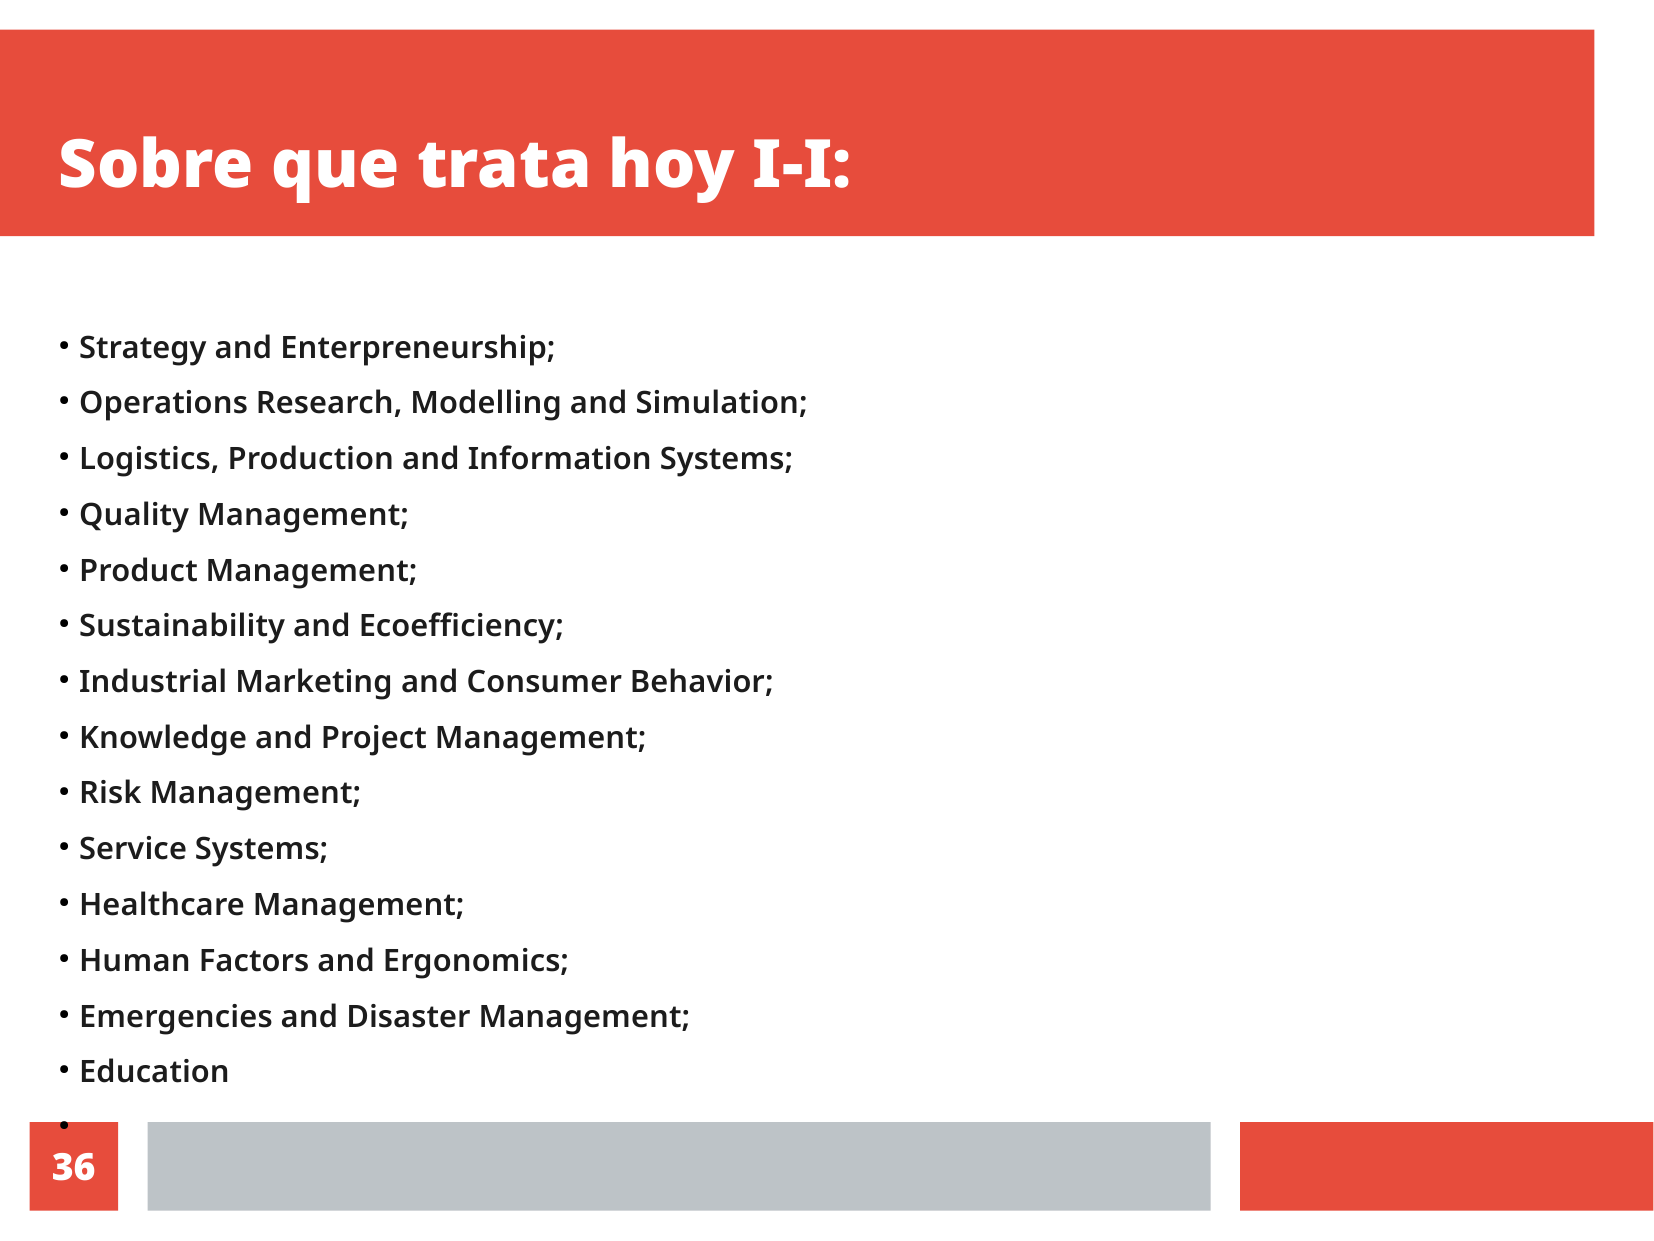

# Sobre que trata hoy I-I:
Strategy and Enterpreneurship;
Operations Research, Modelling and Simulation;
Logistics, Production and Information Systems;
Quality Management;
Product Management;
Sustainability and Ecoefficiency;
Industrial Marketing and Consumer Behavior;
Knowledge and Project Management;
Risk Management;
Service Systems;
Healthcare Management;
Human Factors and Ergonomics;
Emergencies and Disaster Management;
Education
36